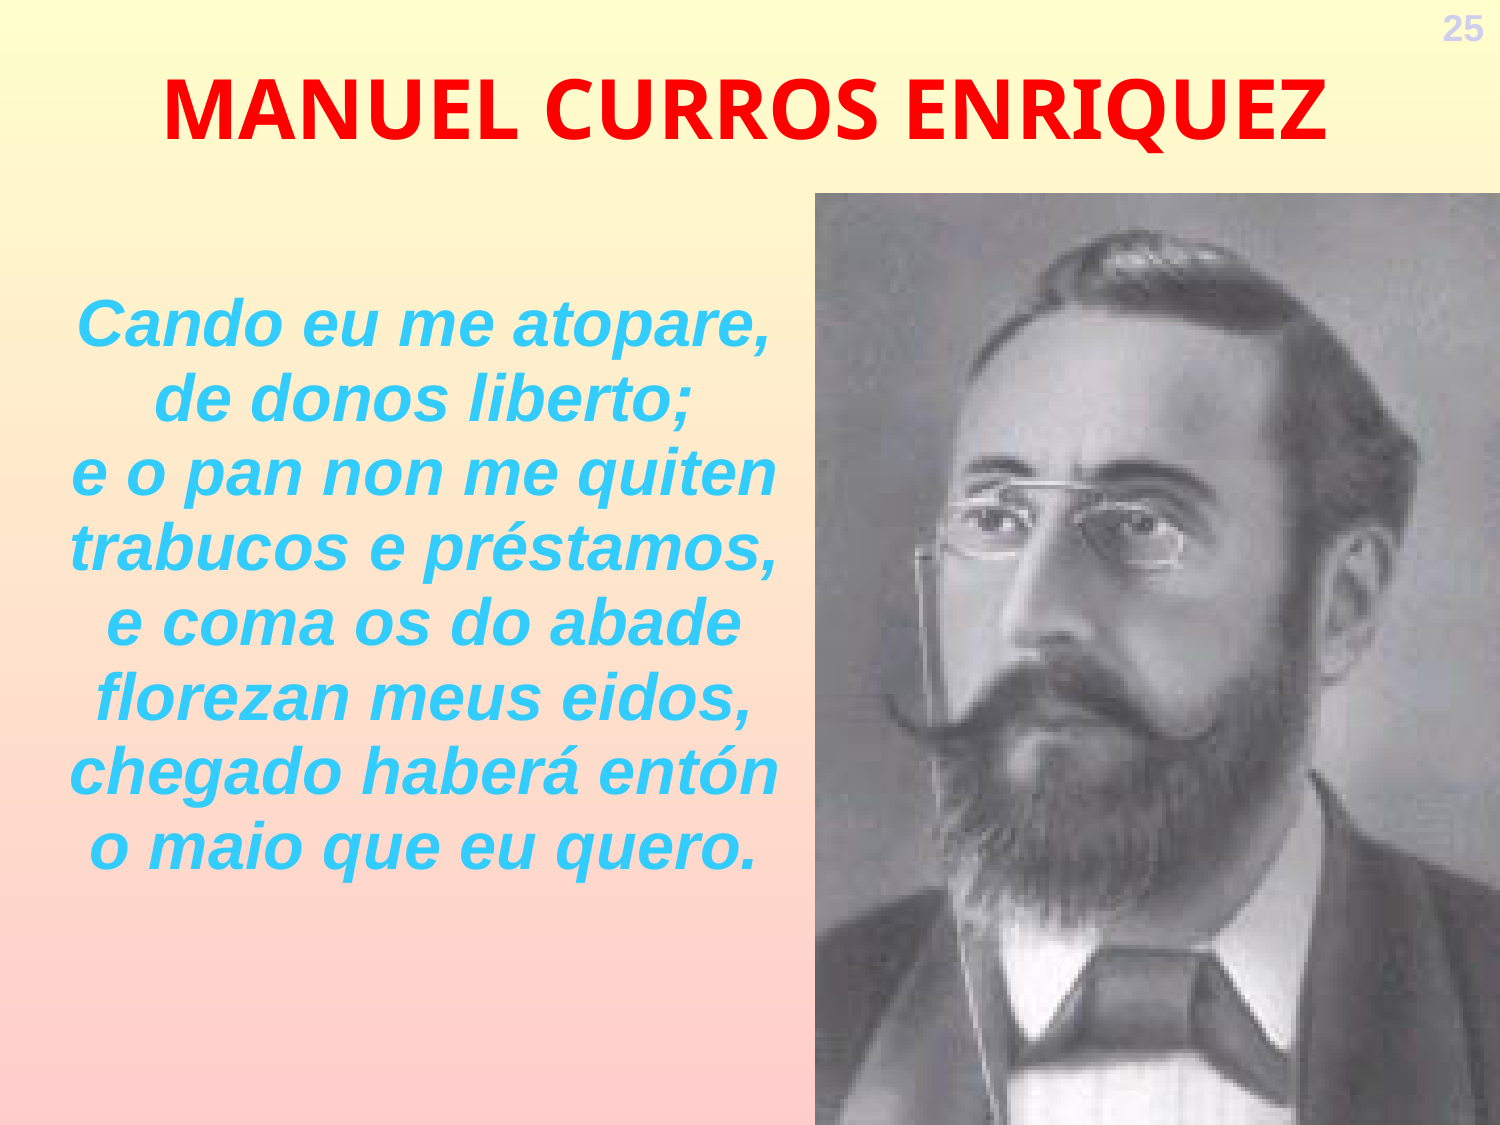

25
MANUEL CURROS ENRIQUEZ
Cando eu me atopare,
de donos liberto;
e o pan non me quiten
trabucos e préstamos,
e coma os do abade
florezan meus eidos,
chegado haberá entón
o maio que eu quero.